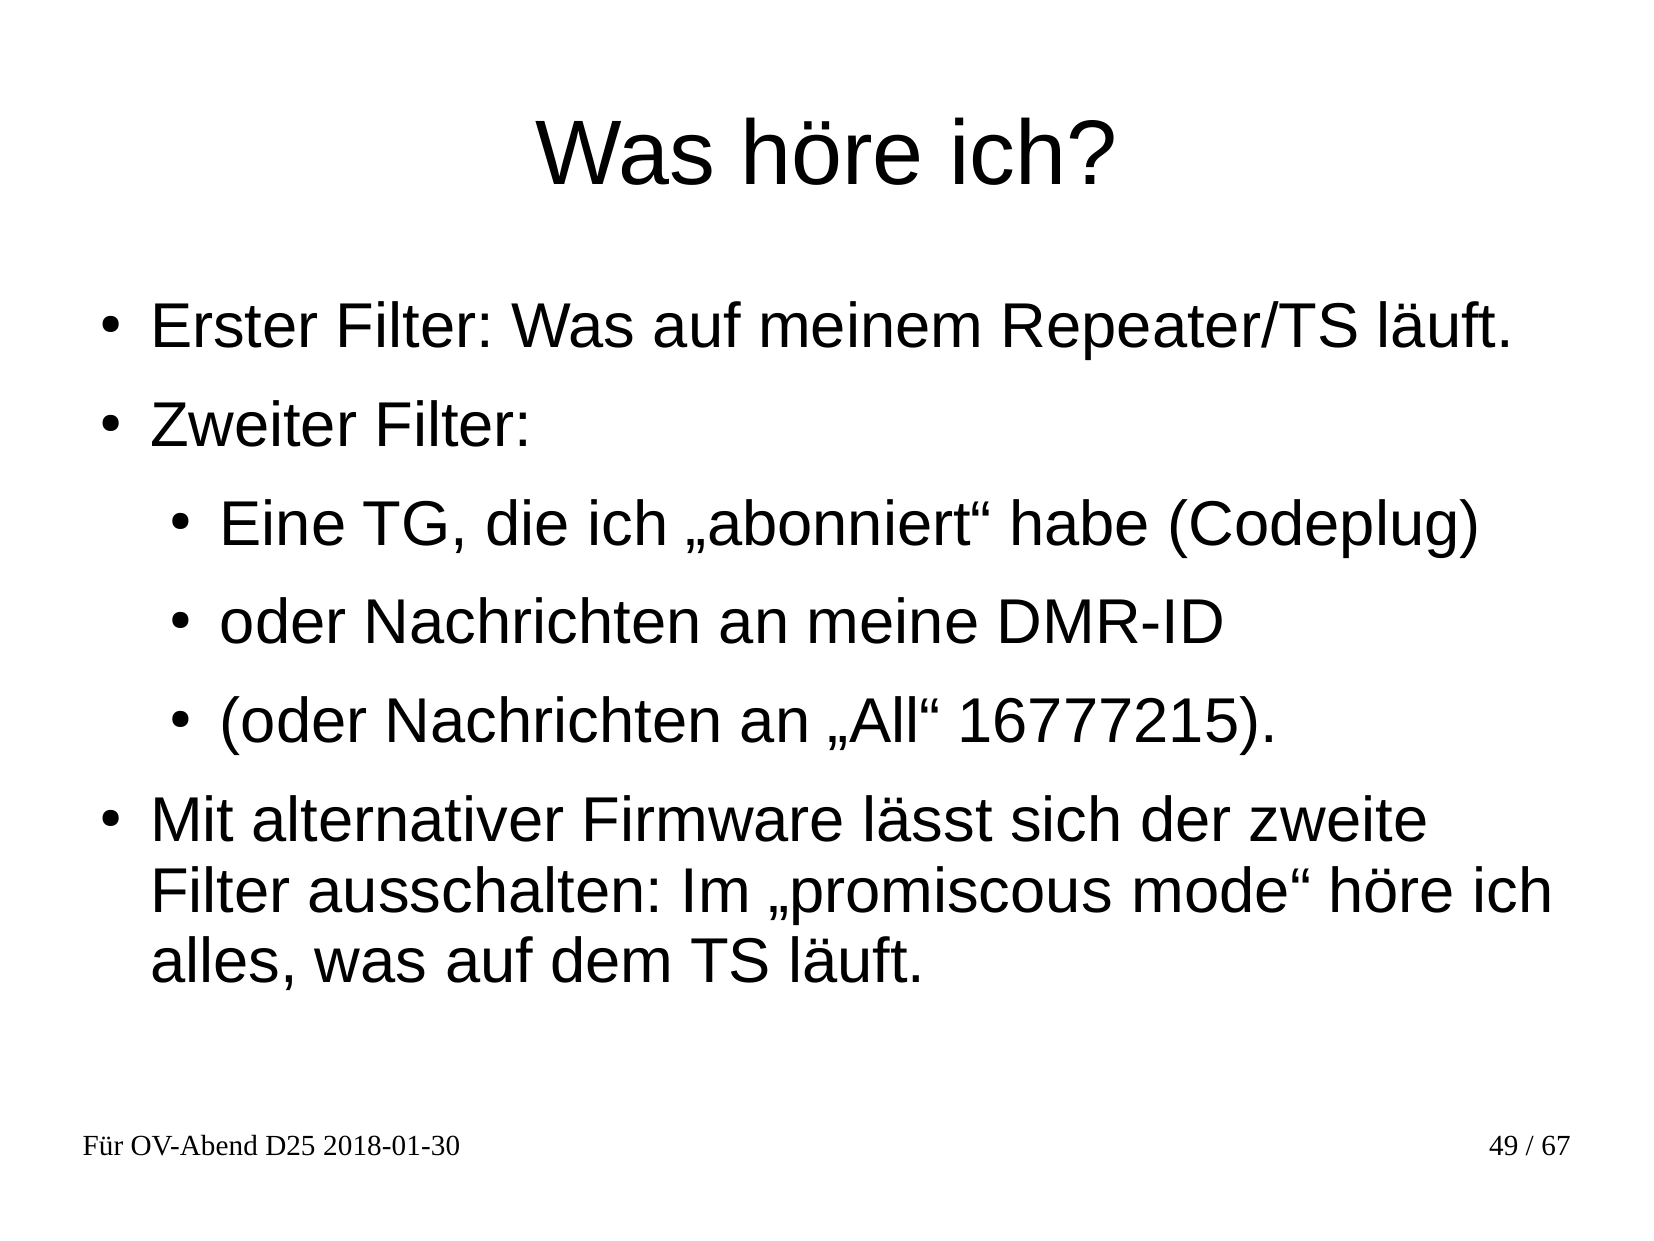

# Was höre ich?
Erster Filter: Was auf meinem Repeater/TS läuft.
Zweiter Filter:
Eine TG, die ich „abonniert“ habe (Codeplug)
oder Nachrichten an meine DMR-ID
(oder Nachrichten an „All“ 16777215).
Mit alternativer Firmware lässt sich der zweite Filter ausschalten: Im „promiscous mode“ höre ich alles, was auf dem TS läuft.
49